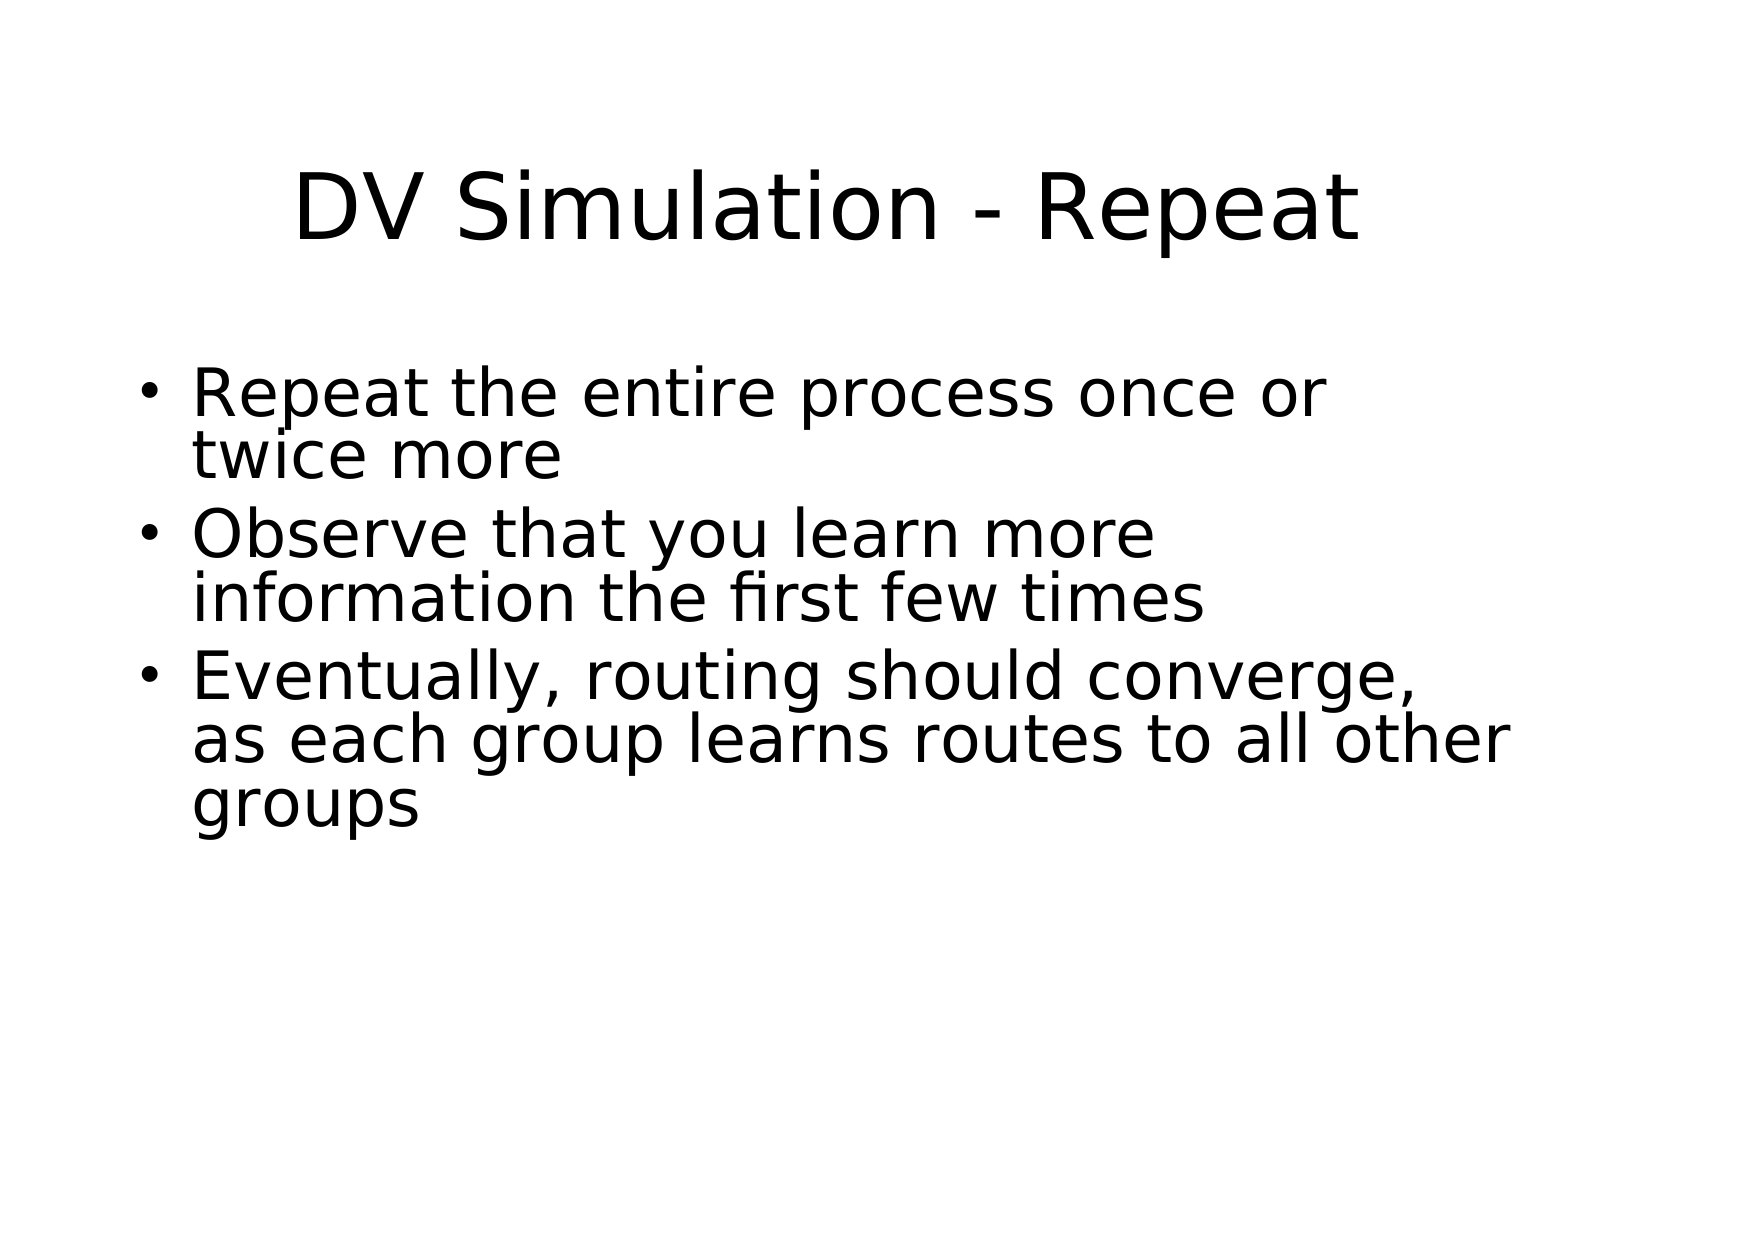

# DV Simulation - Repeat
Repeat the entire process once or twice more
Observe that you learn more information the first few times
Eventually, routing should converge, as each group learns routes to all other groups